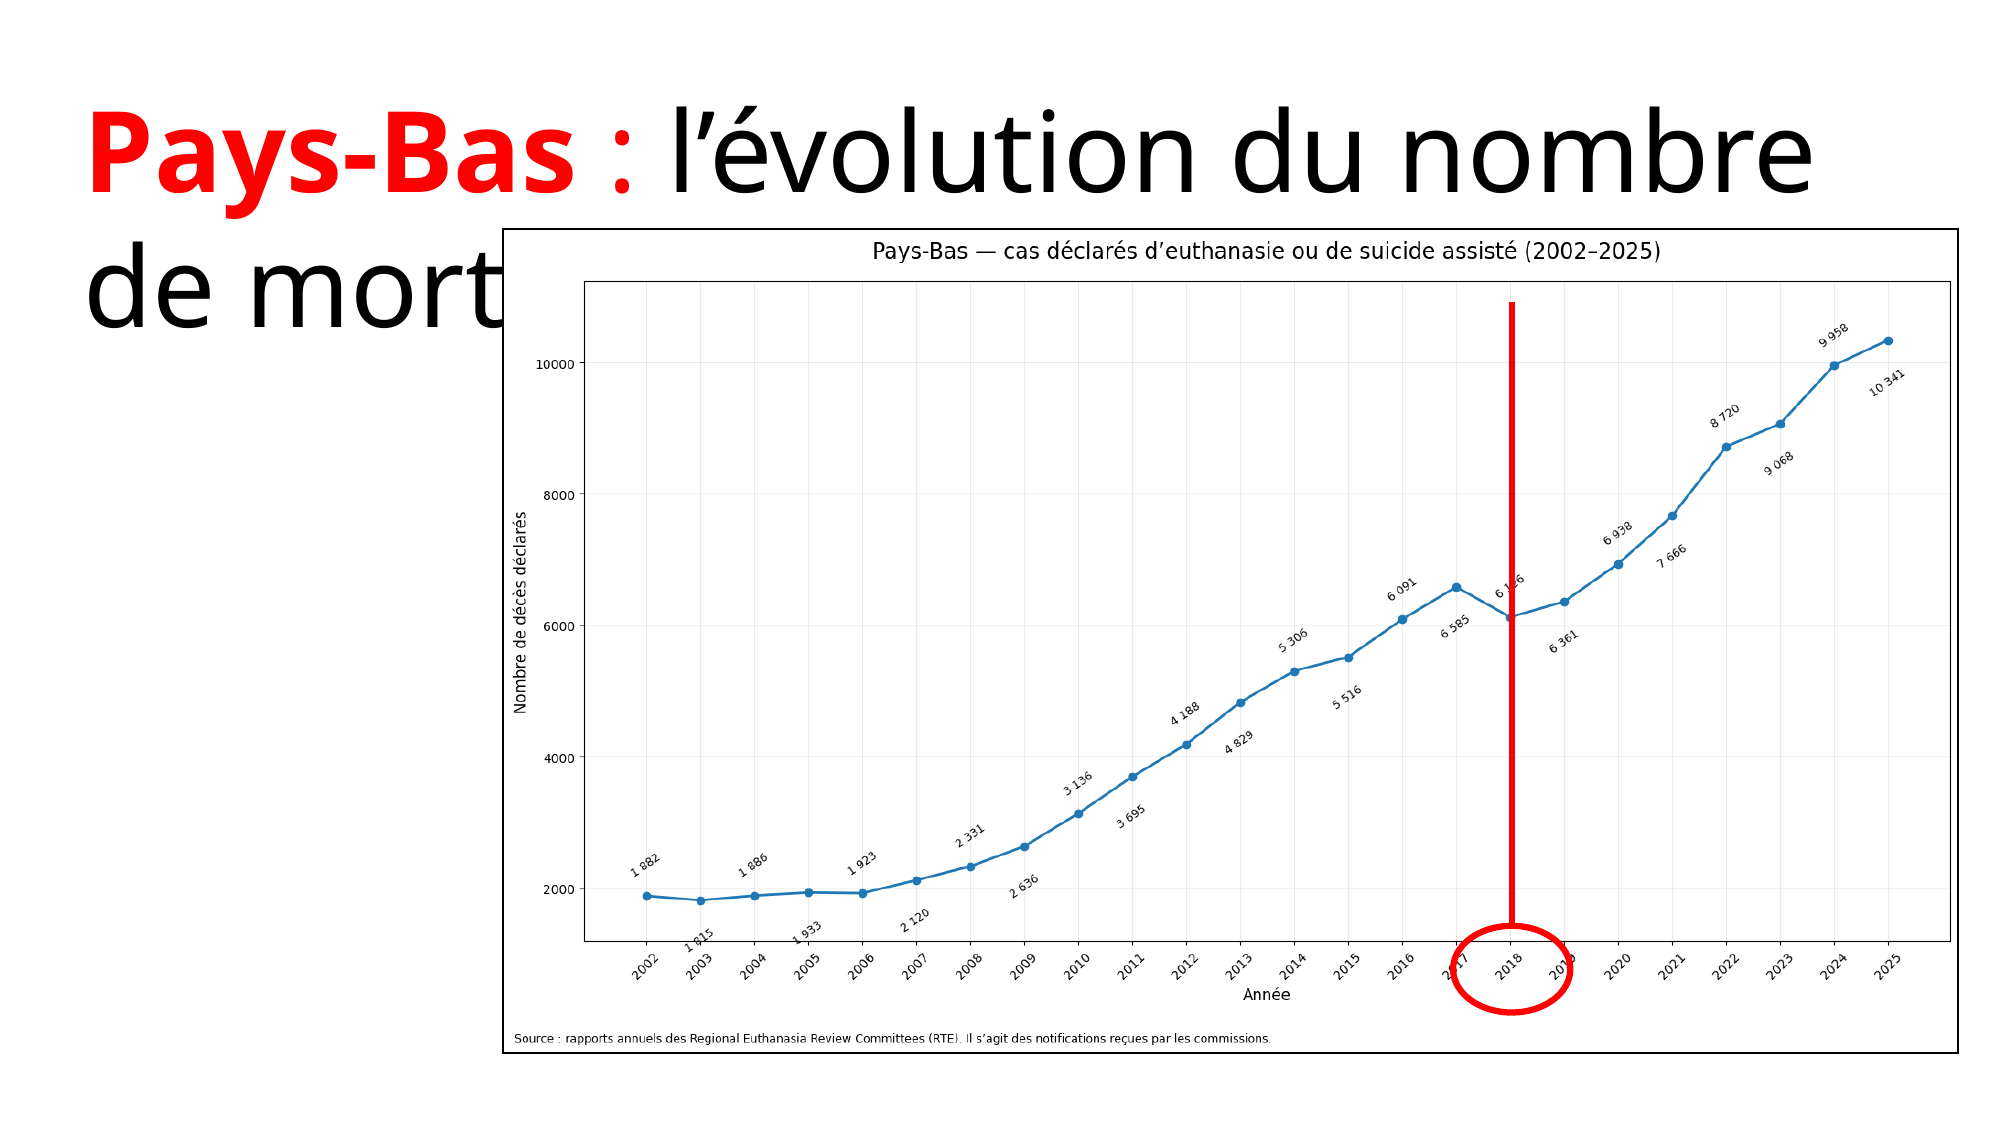

Pays-Bas : l’évolution du nombre de morts assistées